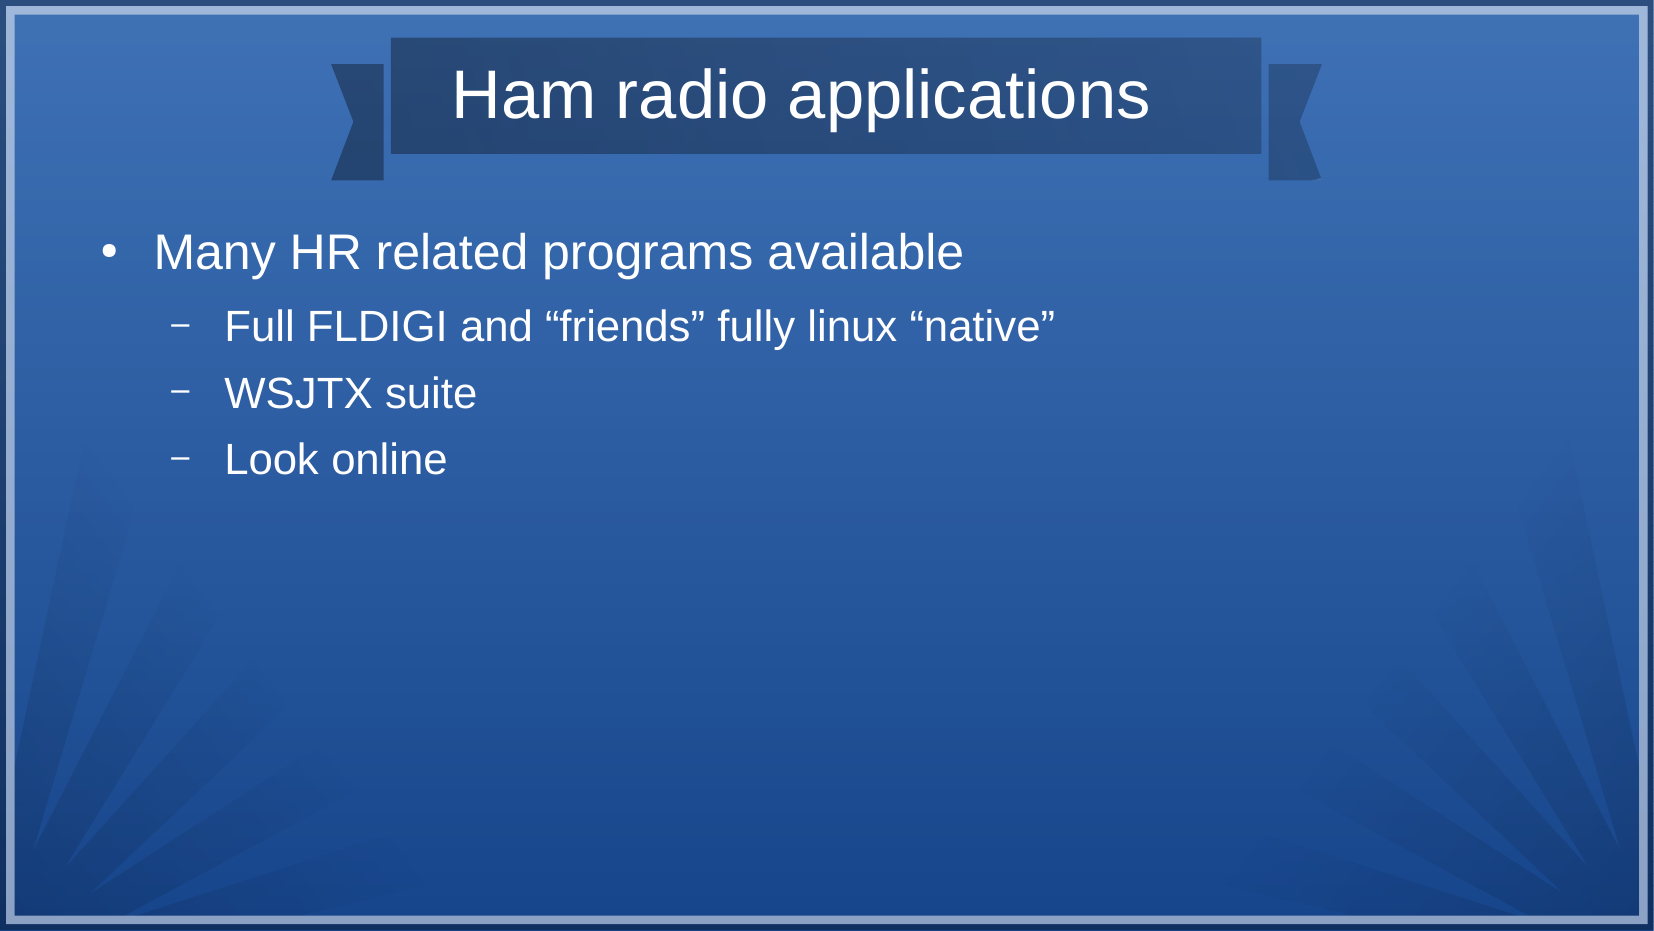

# Ham radio applications
Many HR related programs available
Full FLDIGI and “friends” fully linux “native”
WSJTX suite
Look online